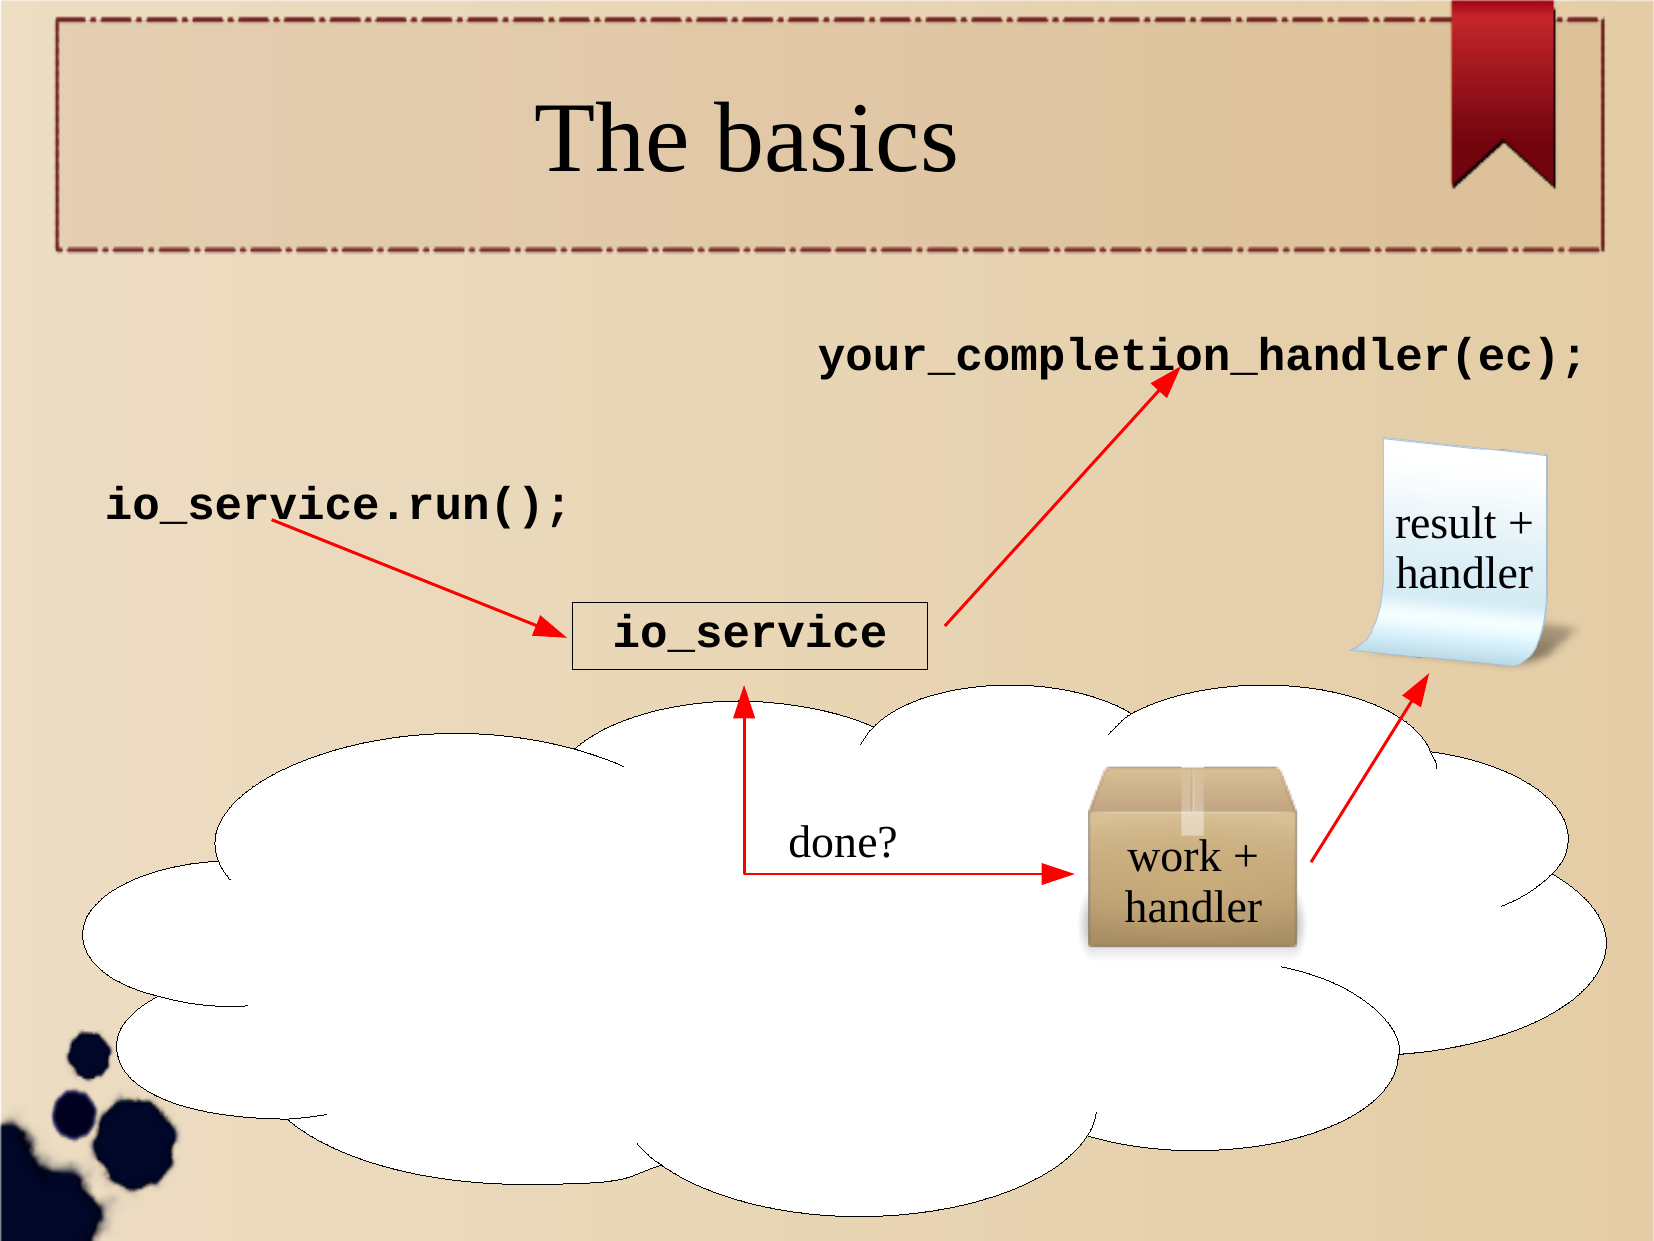

# The basics
your_completion_handler(ec);
result + handler
io_service.run();
io_service
work +
handler
done?